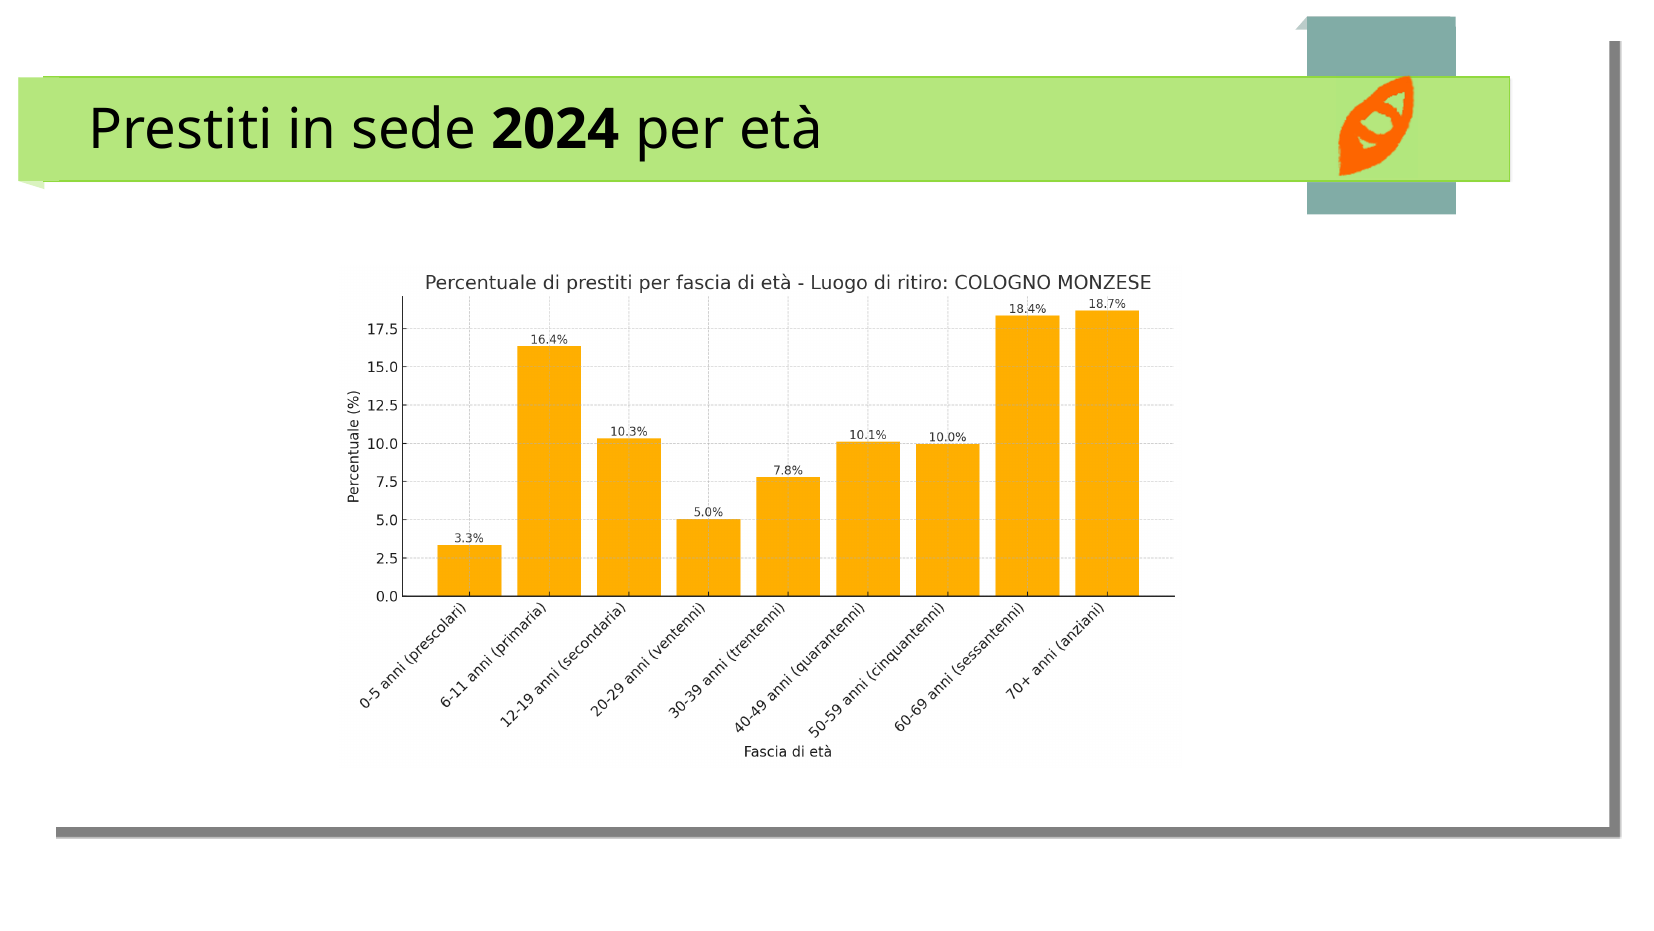

# Prestiti in sede 2024 per età